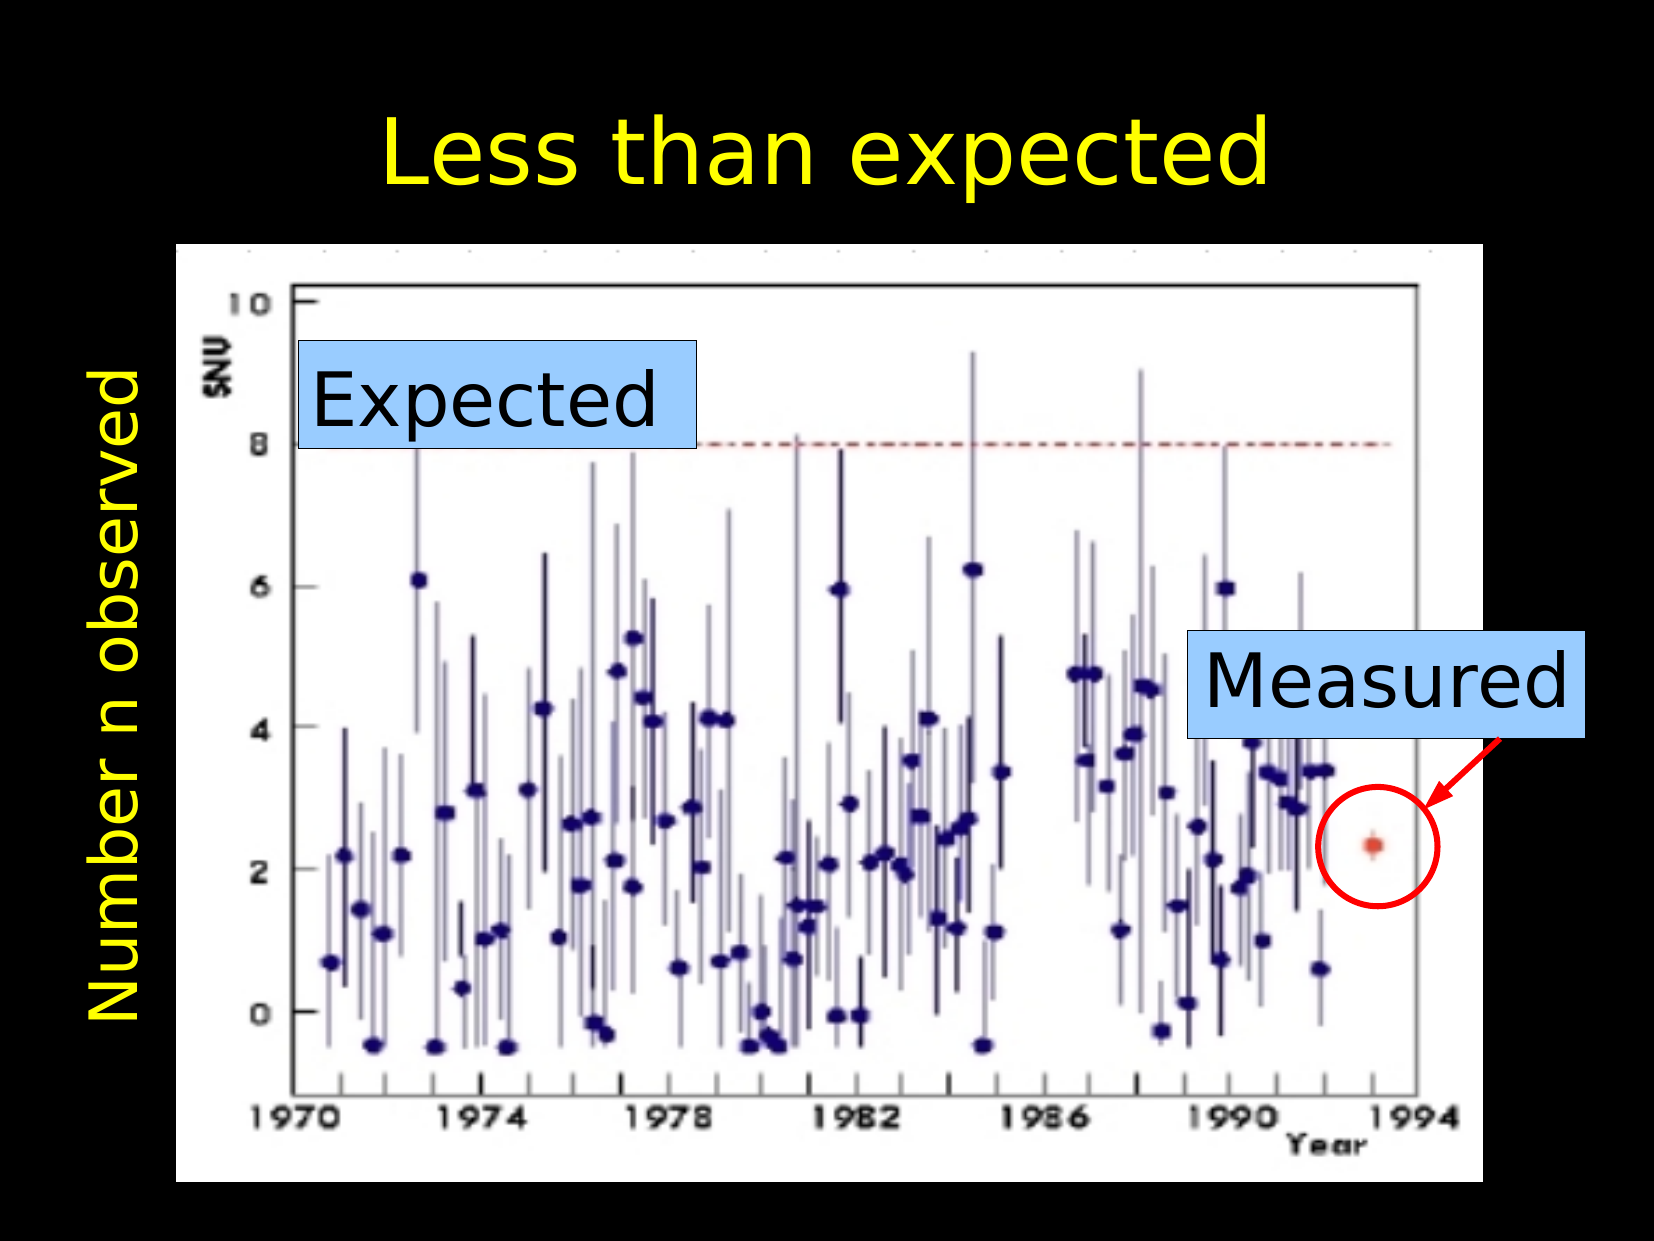

# Less than expected
Expected
Measured
Number n observed